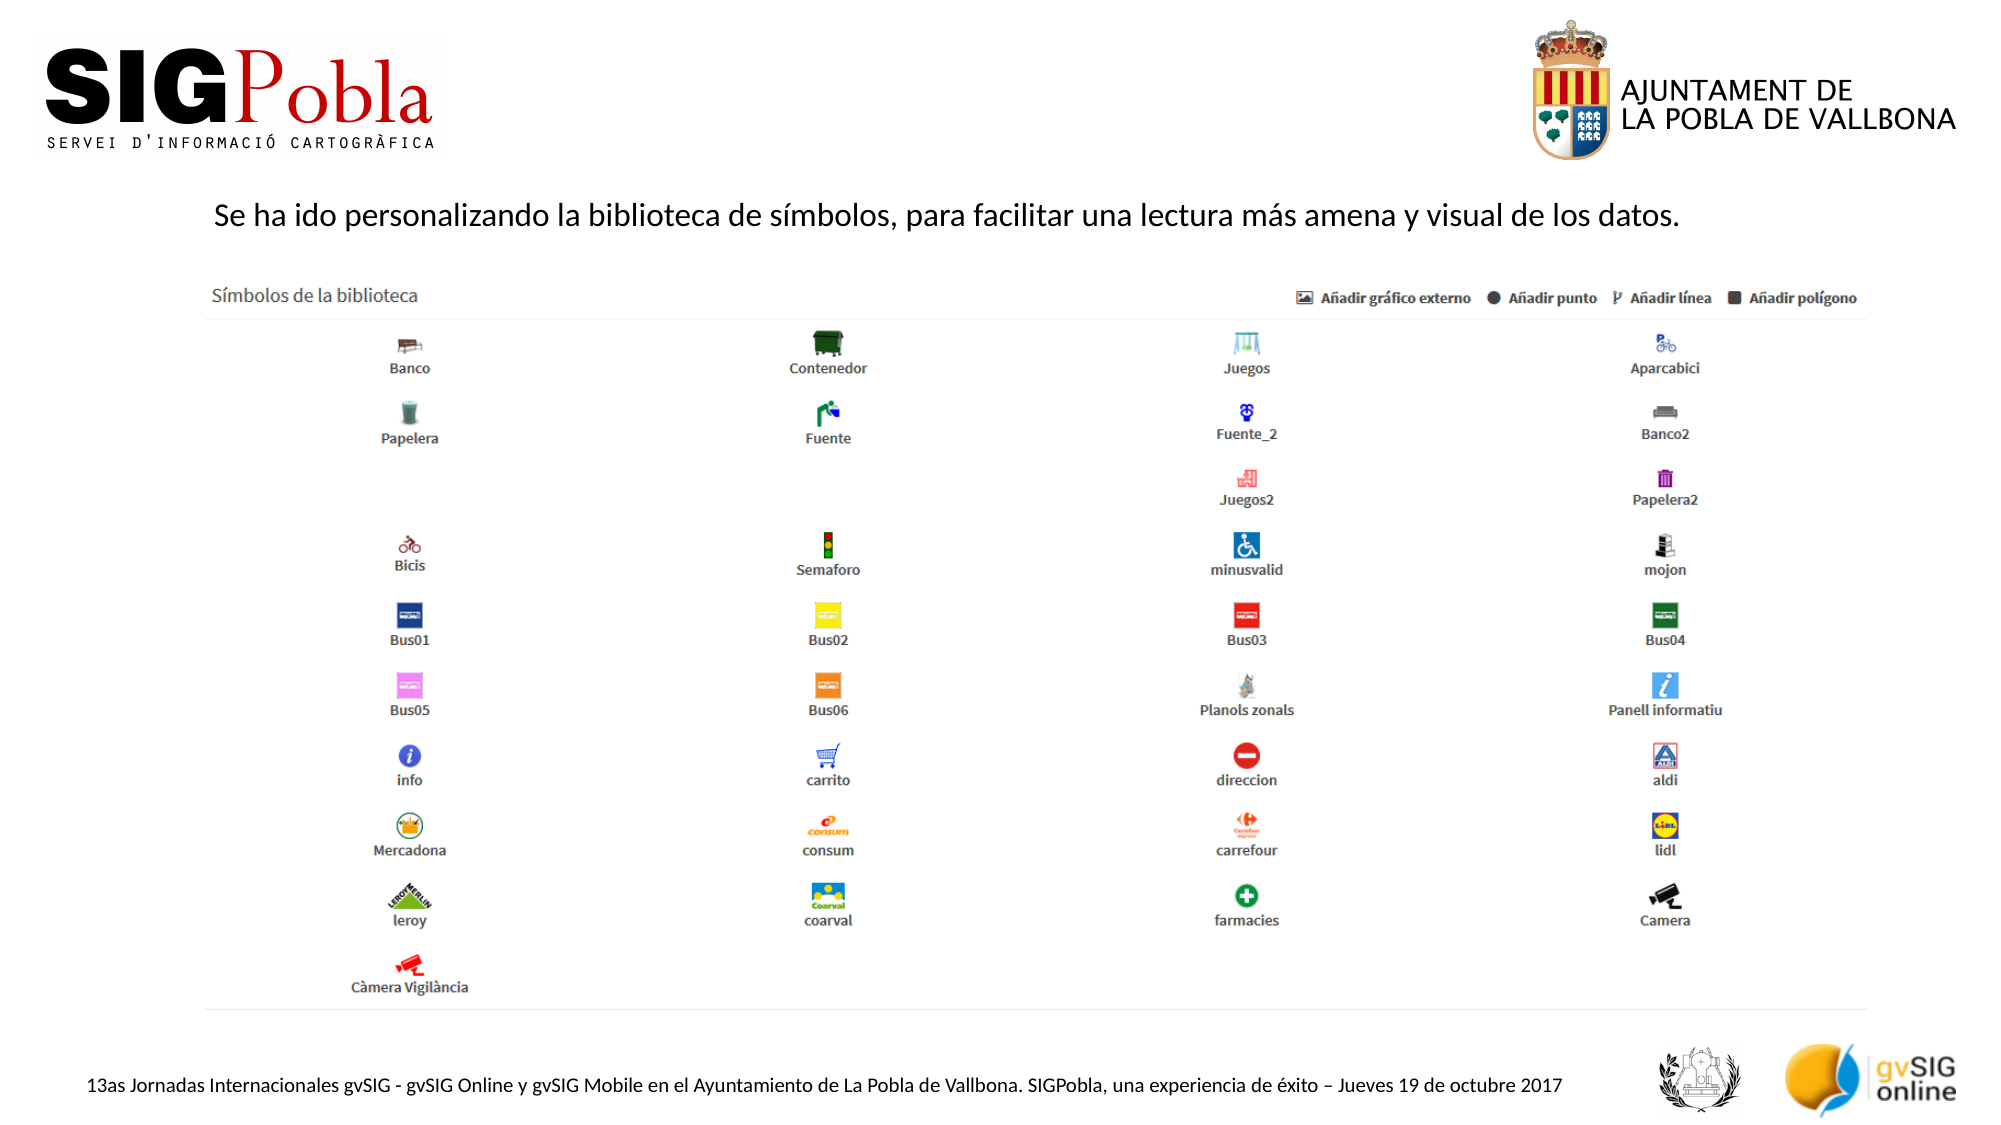

Se ha ido personalizando la biblioteca de símbolos, para facilitar una lectura más amena y visual de los datos.
13as Jornadas Internacionales gvSIG - gvSIG Online y gvSIG Mobile en el Ayuntamiento de La Pobla de Vallbona. SIGPobla, una experiencia de éxito – Jueves 19 de octubre 2017